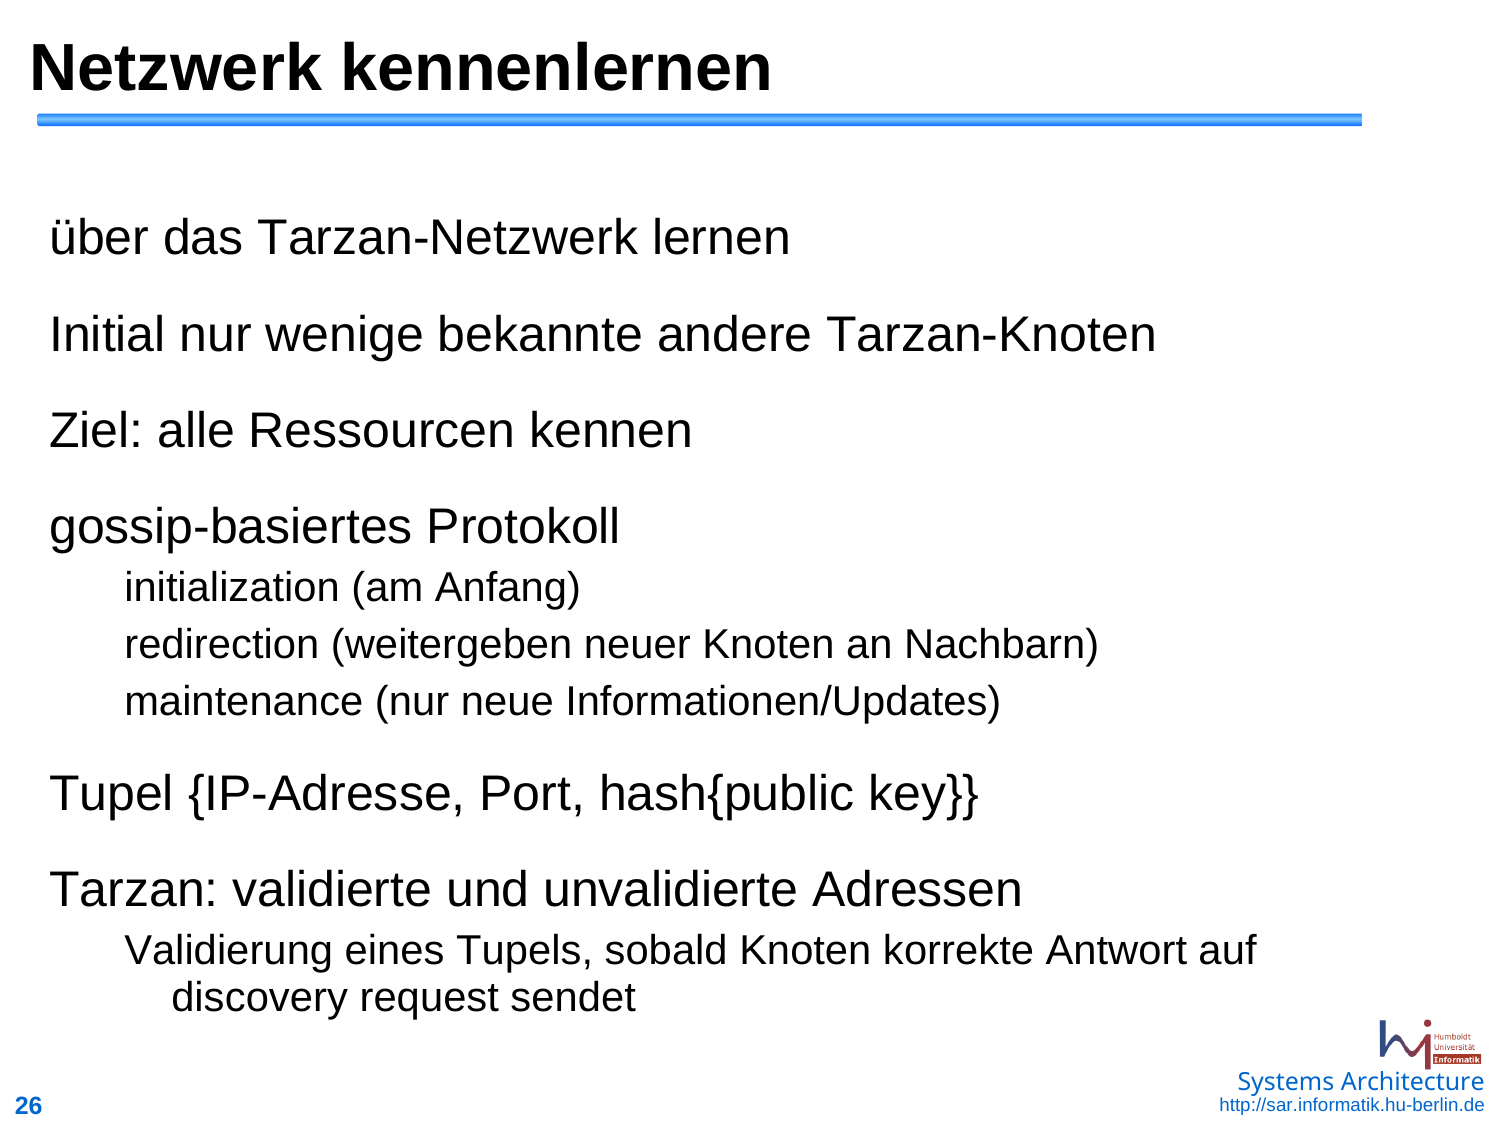

# Netzwerk kennenlernen
über das Tarzan-Netzwerk lernen
Initial nur wenige bekannte andere Tarzan-Knoten
Ziel: alle Ressourcen kennen
gossip-basiertes Protokoll
initialization (am Anfang)
redirection (weitergeben neuer Knoten an Nachbarn)
maintenance (nur neue Informationen/Updates)
Tupel {IP-Adresse, Port, hash{public key}}
Tarzan: validierte und unvalidierte Adressen
Validierung eines Tupels, sobald Knoten korrekte Antwort auf discovery request sendet